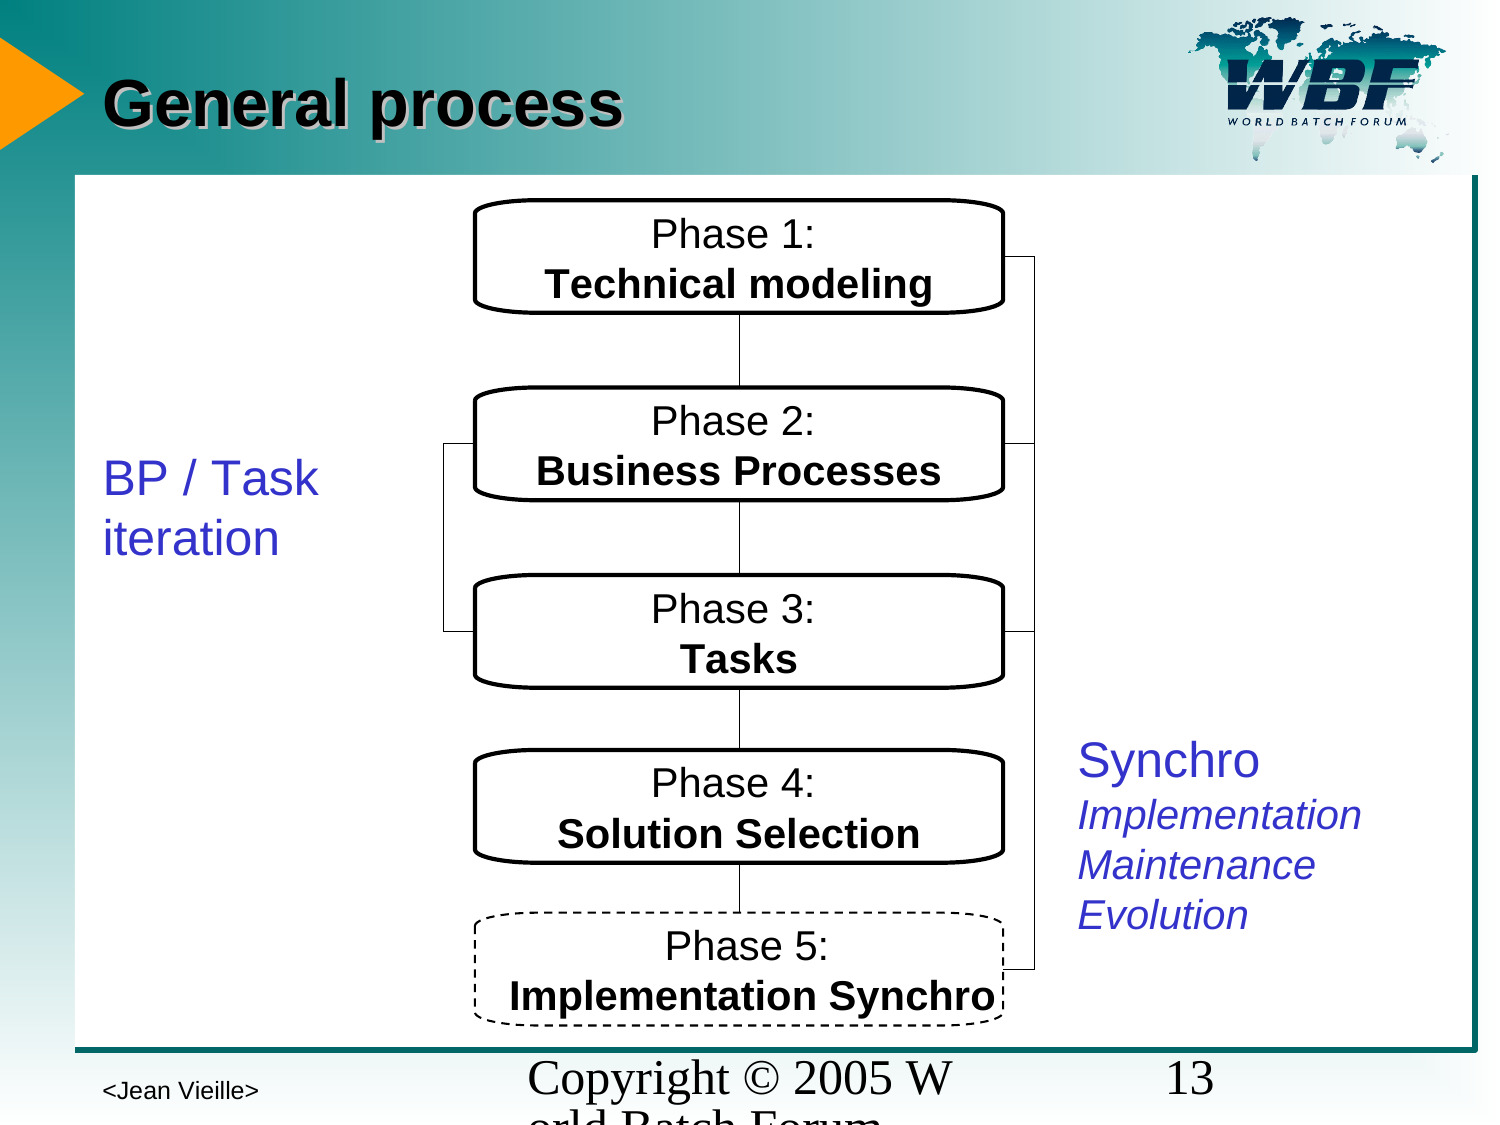

# General process
Phase 1:
Technical modeling
Phase 2:
Business Processes
BP / Task
iteration
Phase 3:
Tasks
Synchro
Implementation
Maintenance
Evolution
Phase 4:
Solution Selection
Phase 5:
Implementation Synchro
Copyright © 2005 World Batch Forum
13